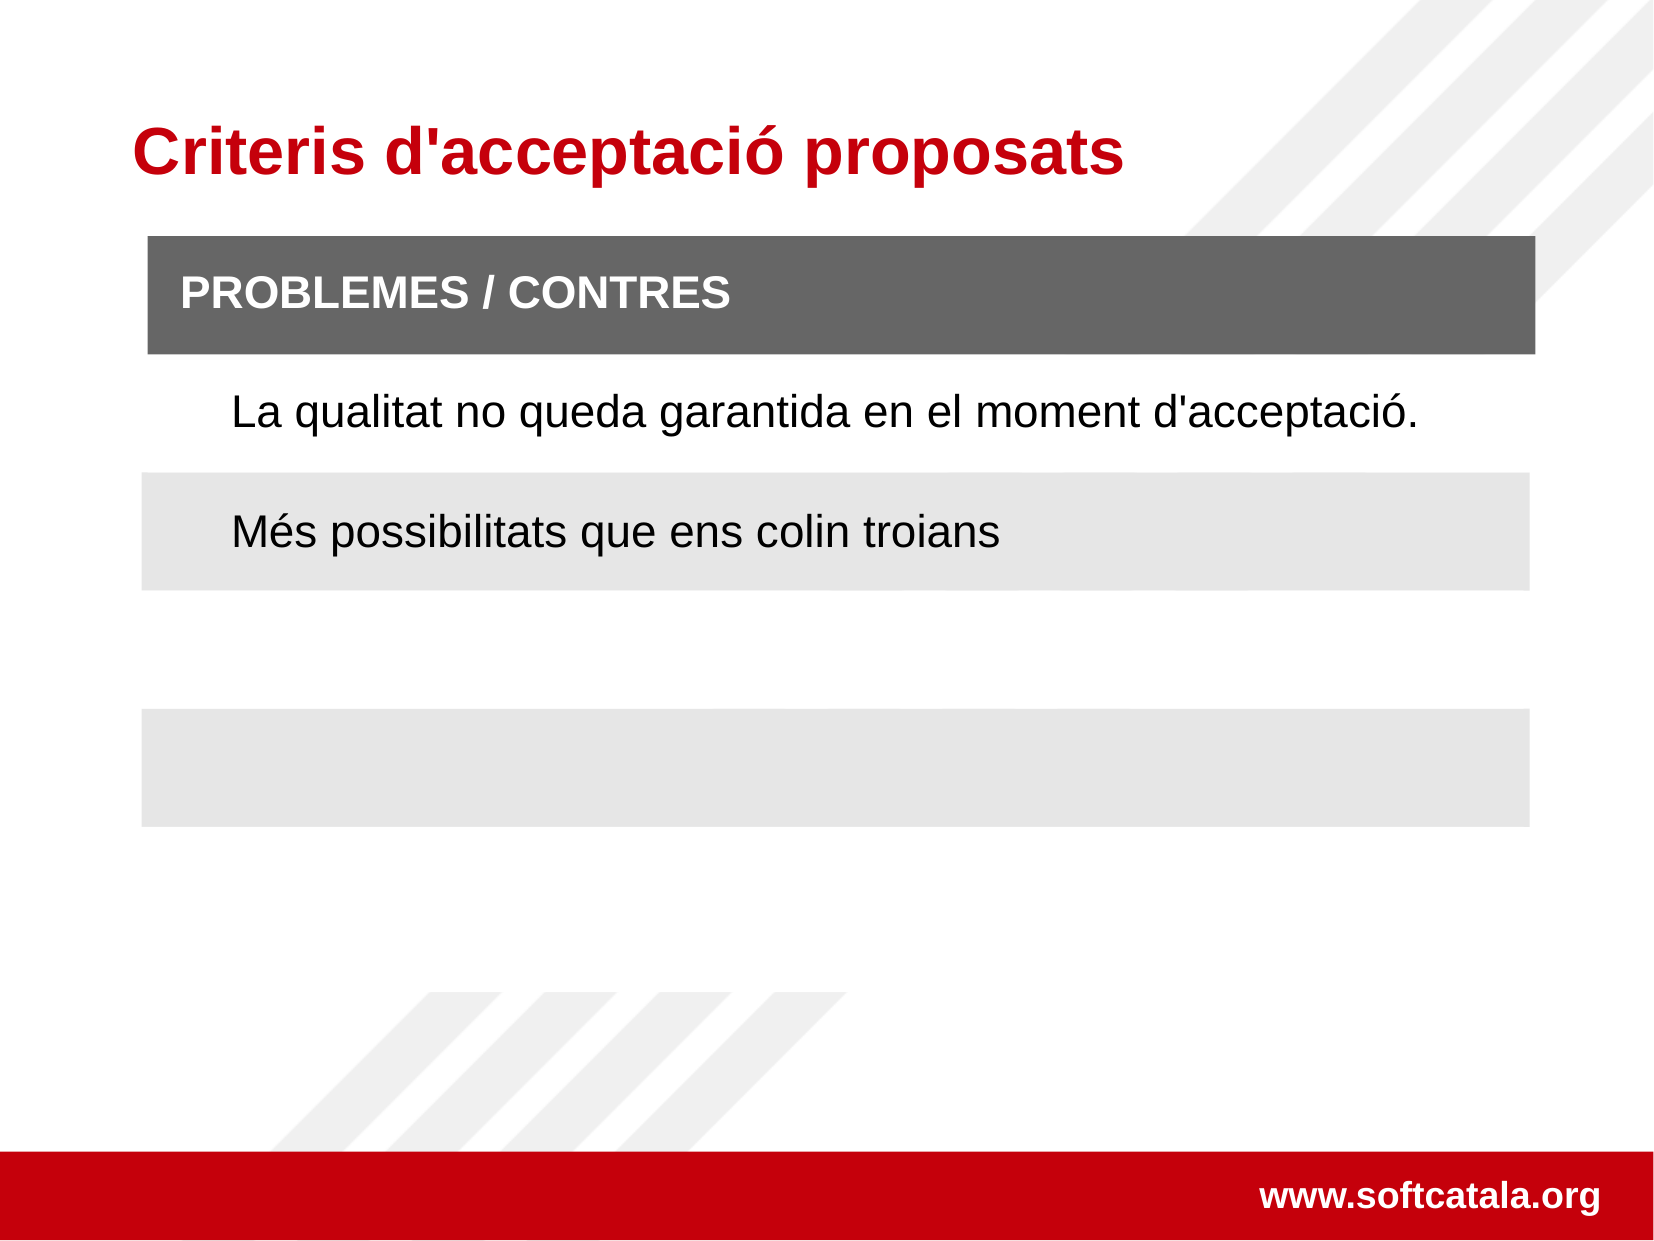

S
Criteris d'acceptació proposats
PROBLEMES / CONTRES
 La qualitat no queda garantida en el moment d'acceptació.
 Més possibilitats que ens colin troians
 www.softcatala.org